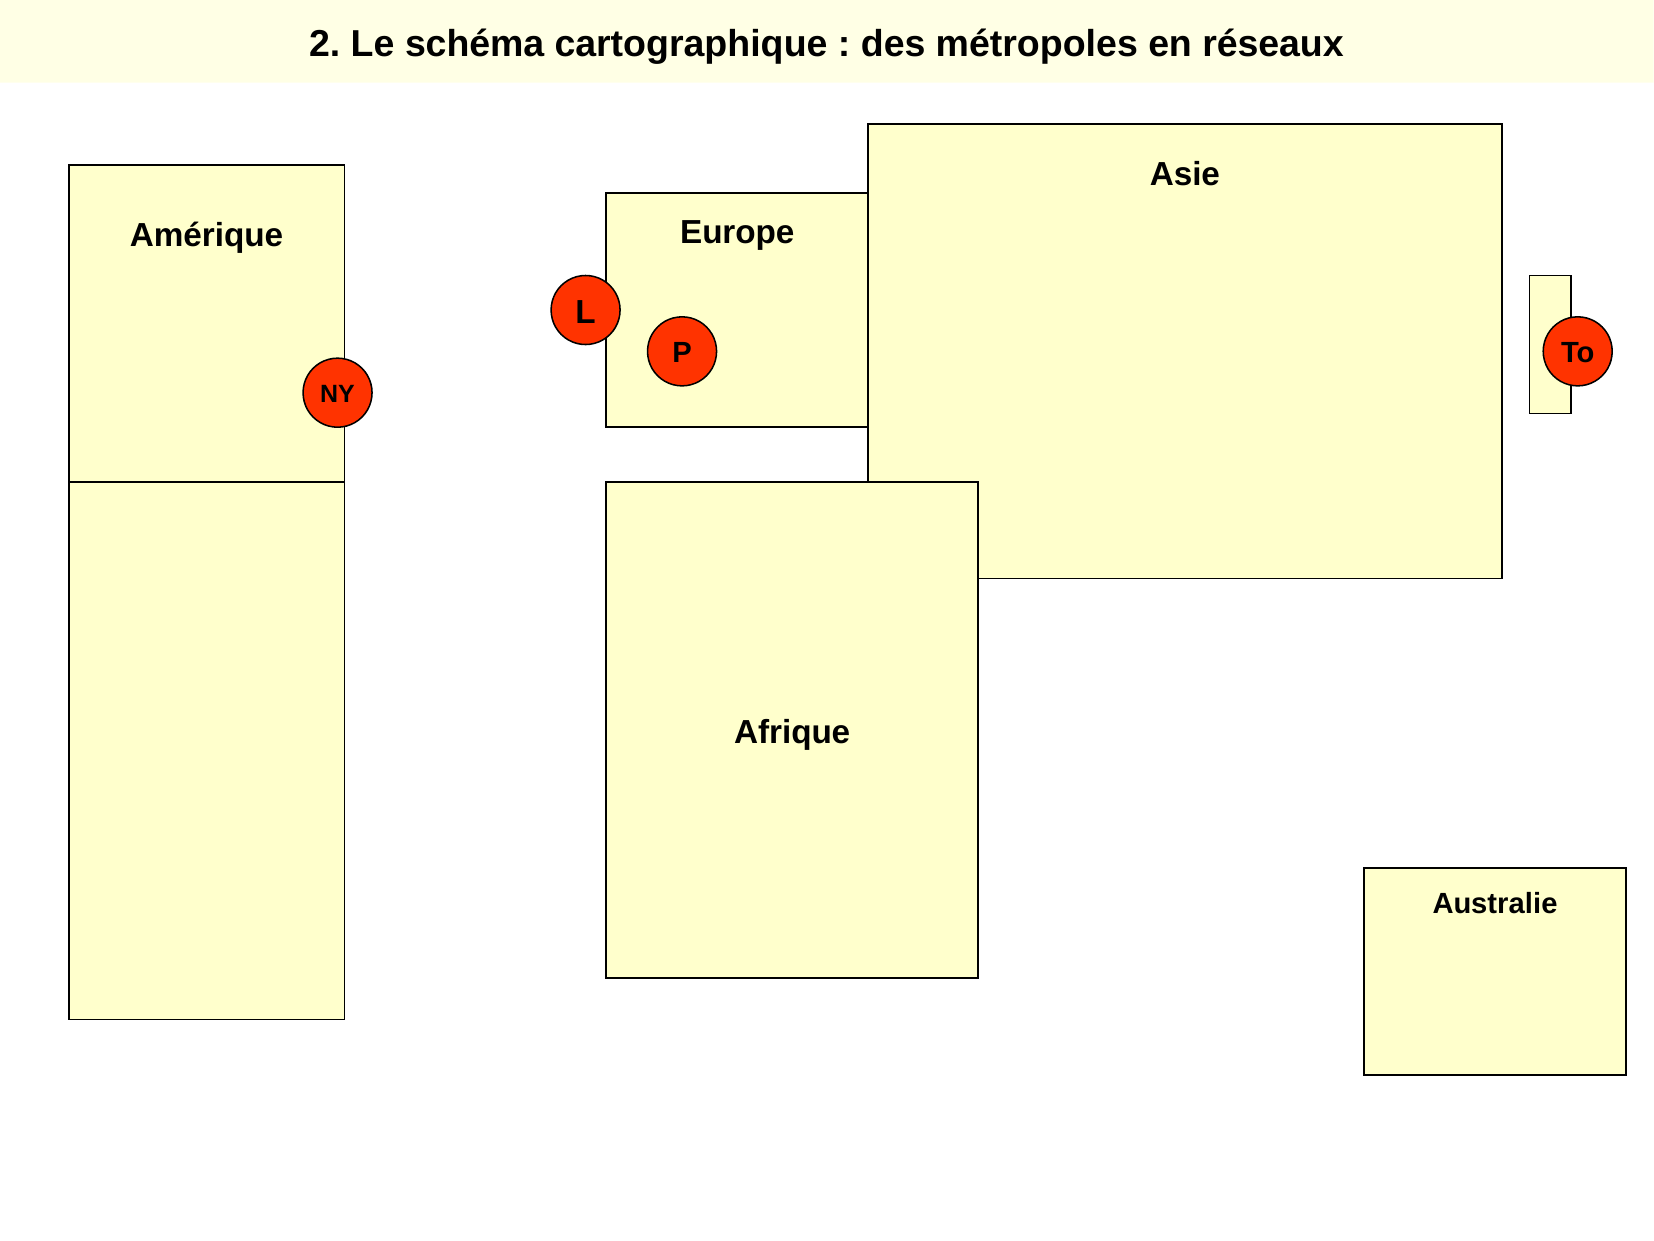

2. Le schéma cartographique : des métropoles en réseaux
Asie
Amérique
Europe
L
P
To
NY
Afrique
Australie